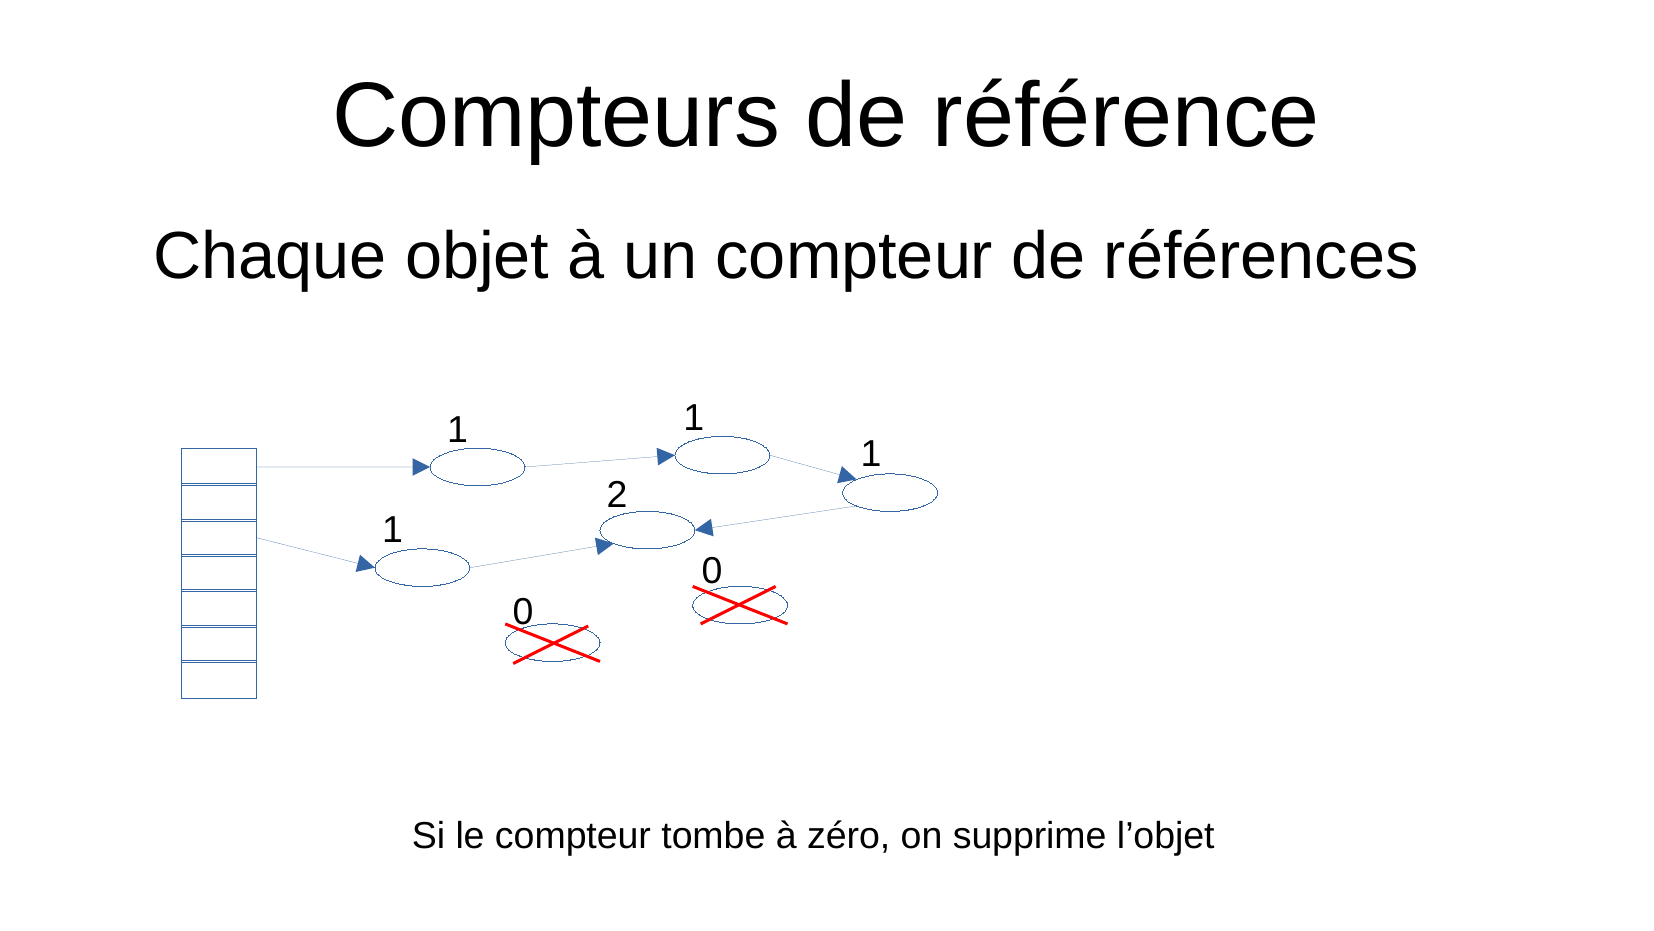

# Compteurs de référence
Chaque objet à un compteur de références
1
1
1
2
1
0
0
Si le compteur tombe à zéro, on supprime l’objet